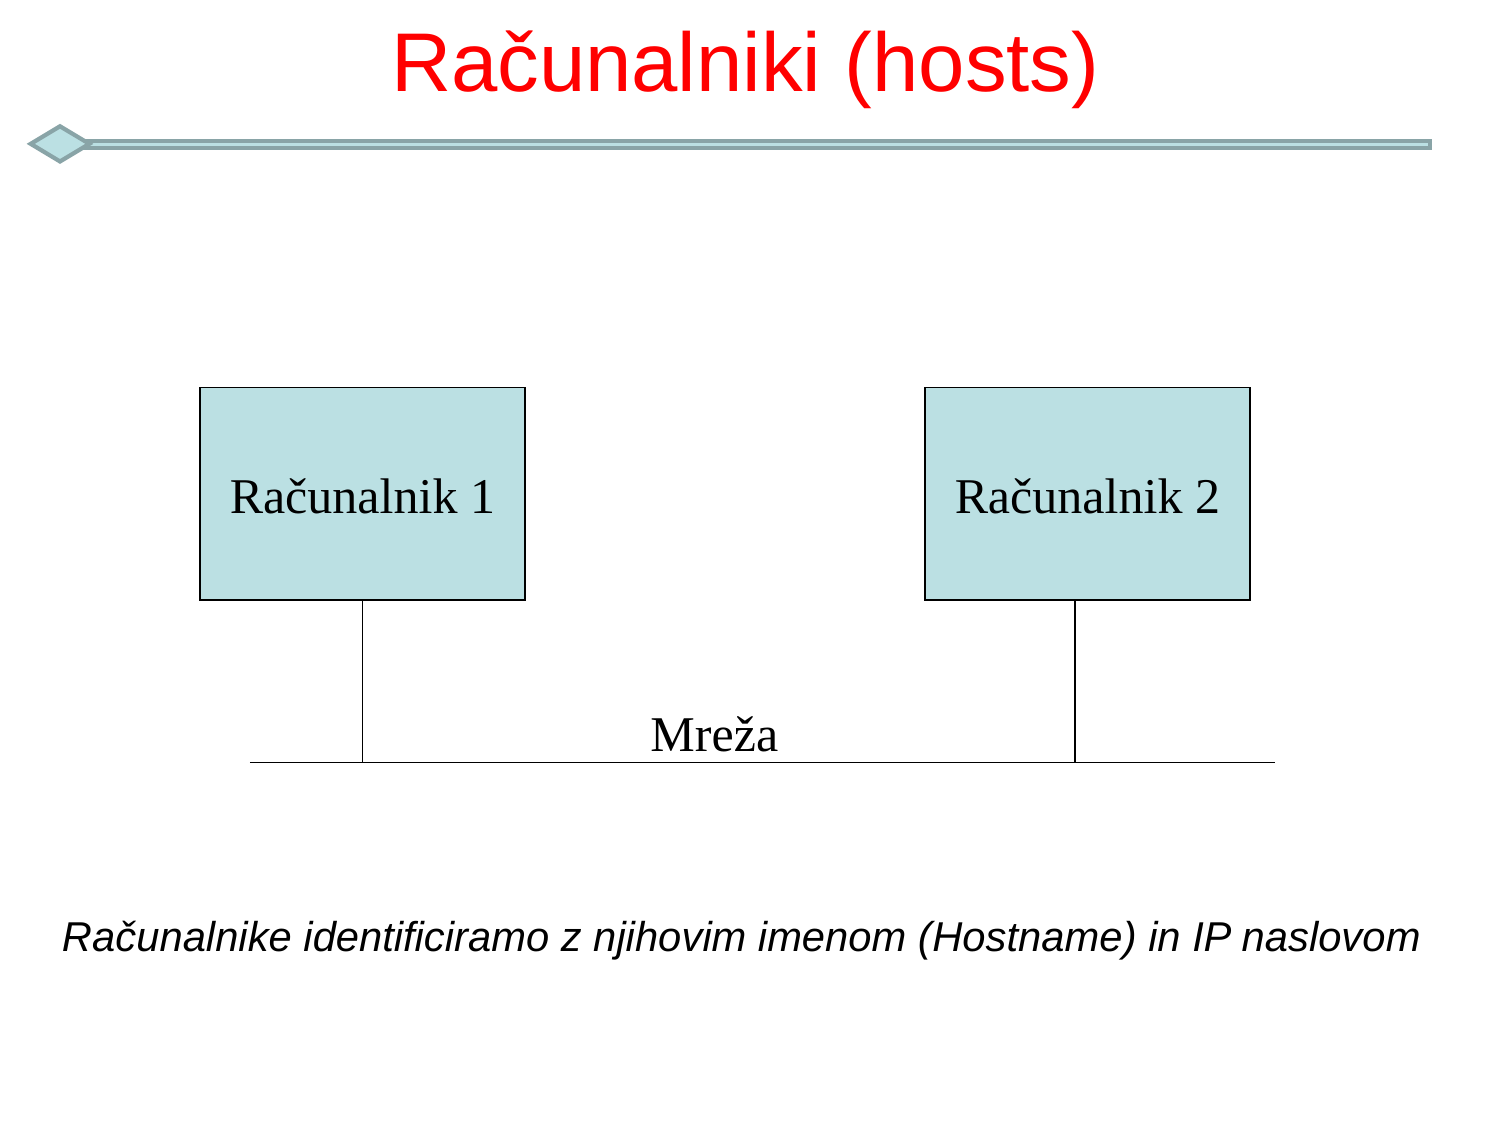

# Računalniki (hosts)
Računalnik 1
Računalnik 2
Mreža
Računalnike identificiramo z njihovim imenom (Hostname) in IP naslovom